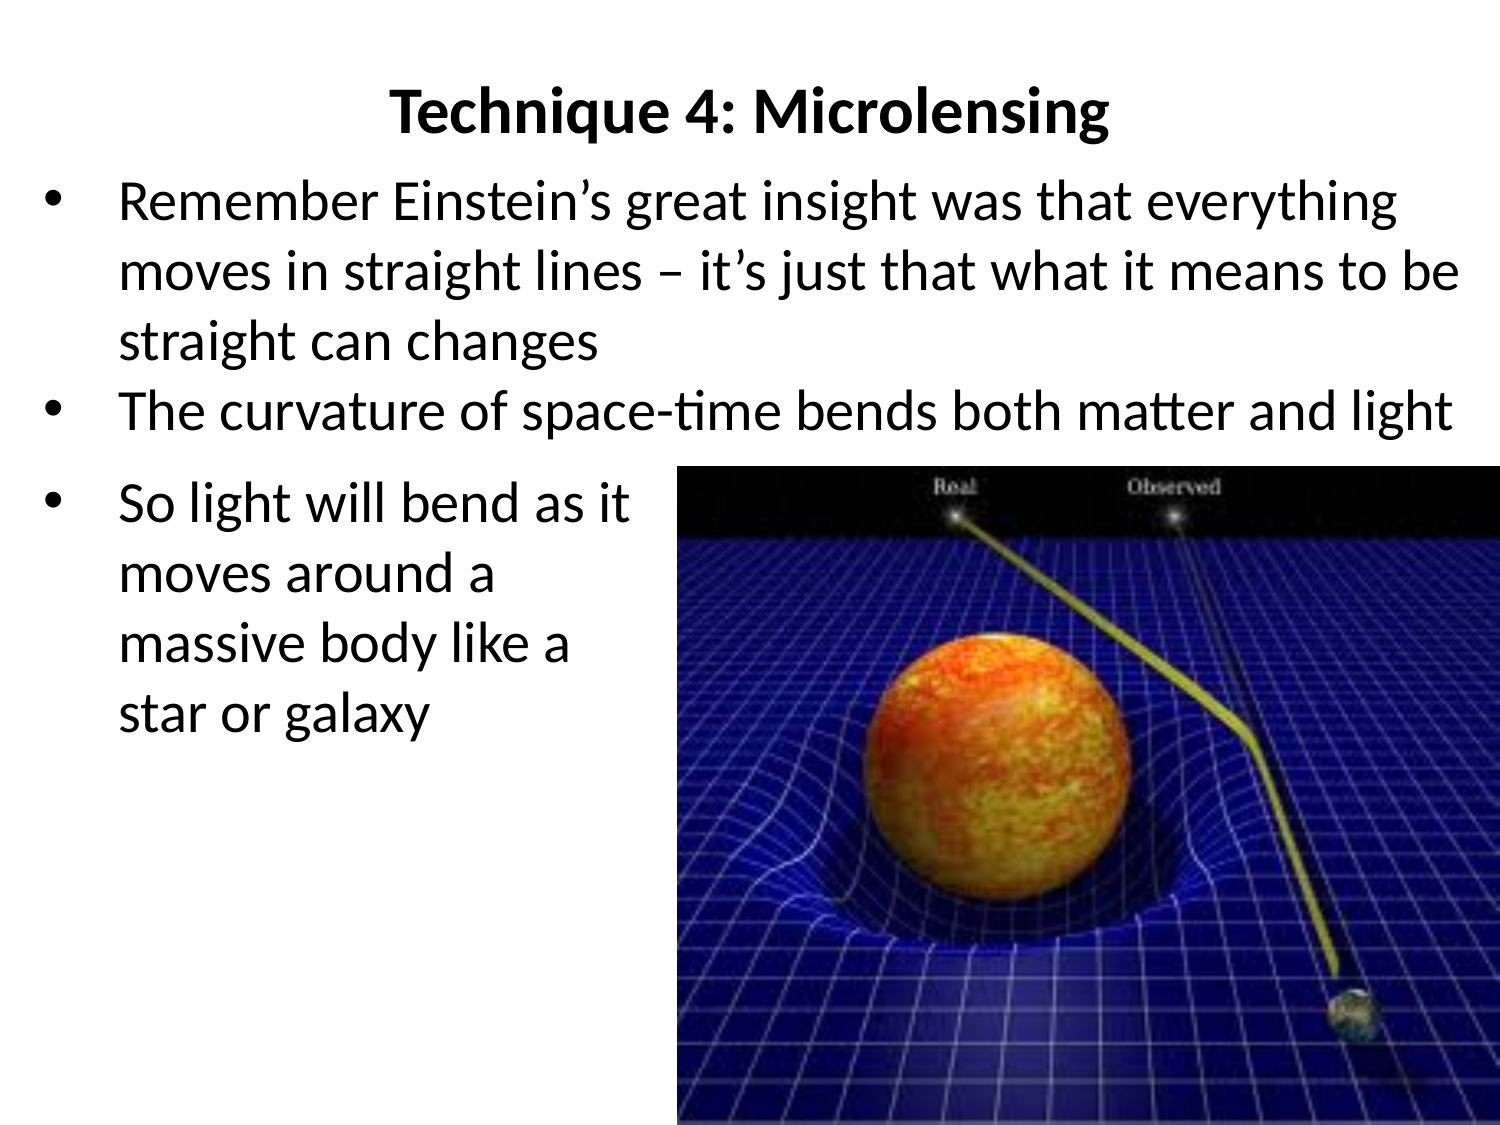

Technique 4: Microlensing
Remember Einstein’s great insight was that everything moves in straight lines – it’s just that what it means to be straight can changes
The curvature of space-time bends both matter and light
So light will bend as it moves around a massive body like a star or galaxy